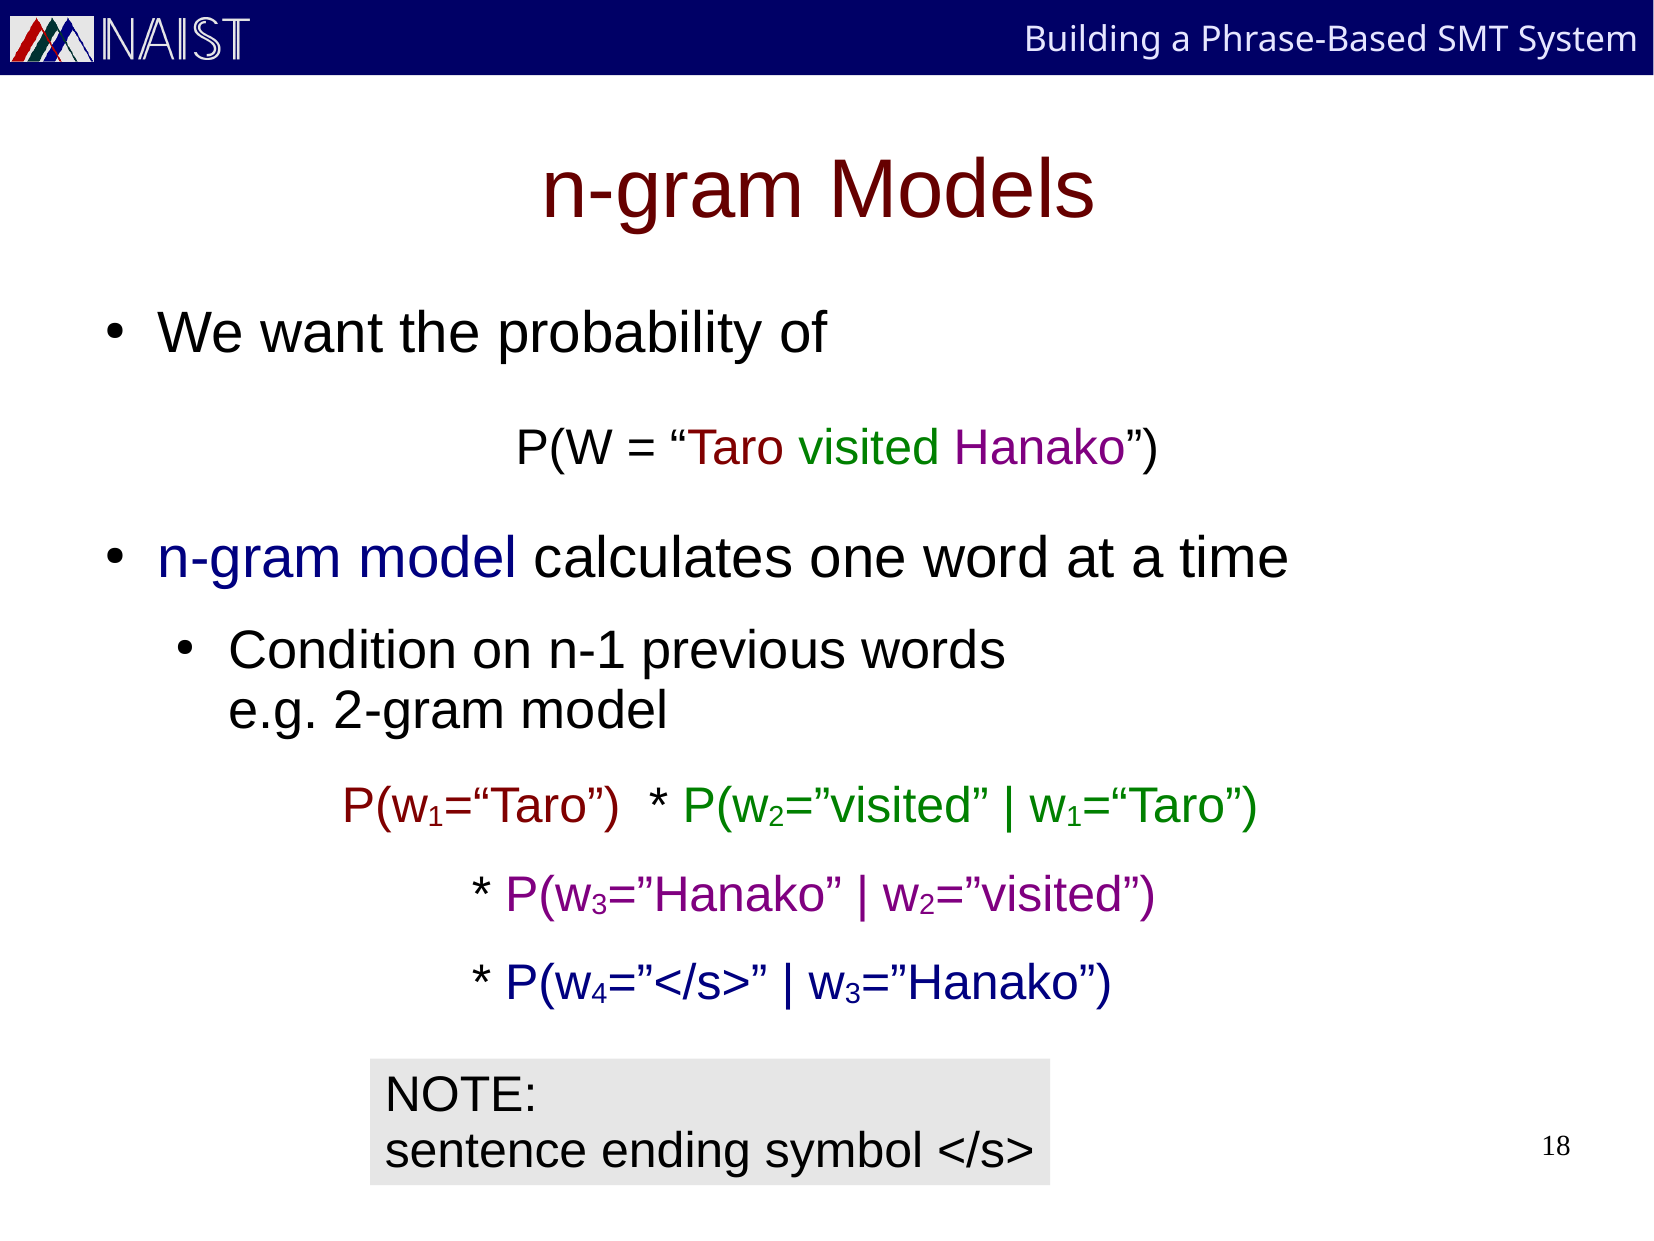

# n-gram Models
We want the probability of
n-gram model calculates one word at a time
Condition on n-1 previous words
e.g. 2-gram model
P(W = “Taro visited Hanako”)
P(w1=“Taro”)
* P(w2=”visited” | w1=“Taro”)
* P(w3=”Hanako” | w2=”visited”)
* P(w4=”</s>” | w3=”Hanako”)
NOTE:
sentence ending symbol </s>
18